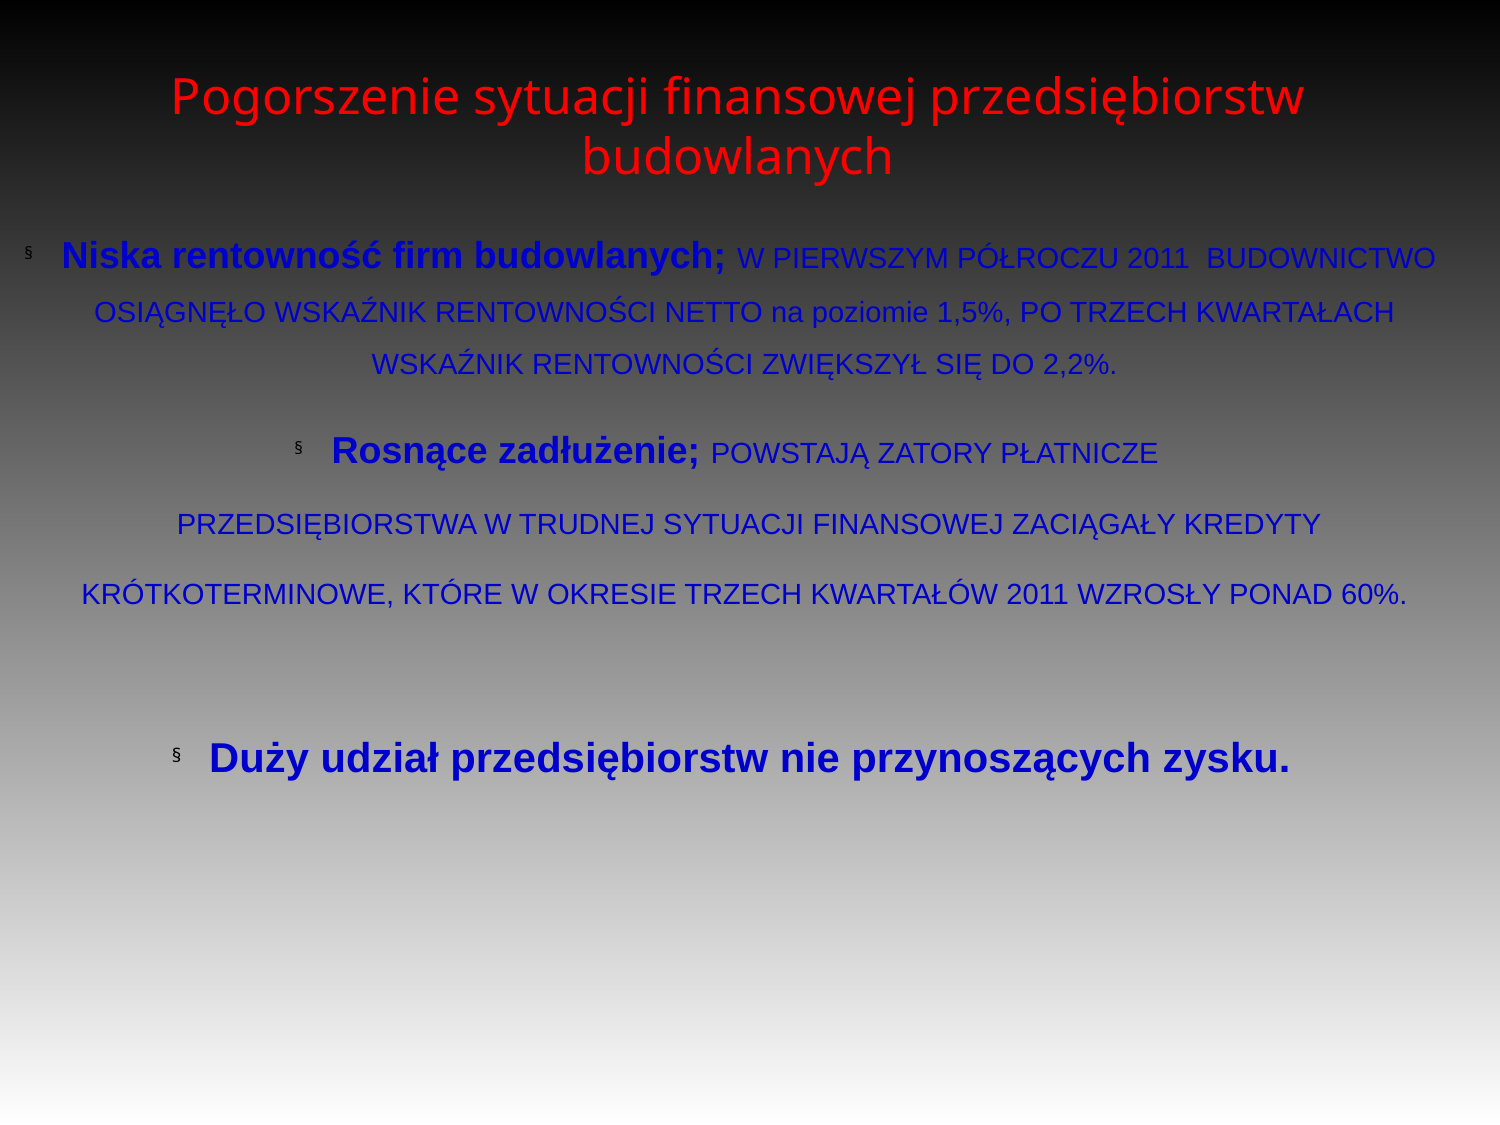

Pogorszenie sytuacji finansowej przedsiębiorstw budowlanych
#
Niska rentowność firm budowlanych; W PIERWSZYM PÓŁROCZU 2011 BUDOWNICTWO OSIĄGNĘŁO WSKAŹNIK RENTOWNOŚCI NETTO na poziomie 1,5%, PO TRZECH KWARTAŁACH WSKAŹNIK RENTOWNOŚCI ZWIĘKSZYŁ SIĘ DO 2,2%.
Rosnące zadłużenie; POWSTAJĄ ZATORY PŁATNICZE
 PRZEDSIĘBIORSTWA W TRUDNEJ SYTUACJI FINANSOWEJ ZACIĄGAŁY KREDYTY KRÓTKOTERMINOWE, KTÓRE W OKRESIE TRZECH KWARTAŁÓW 2011 WZROSŁY PONAD 60%.
Duży udział przedsiębiorstw nie przynoszących zysku.